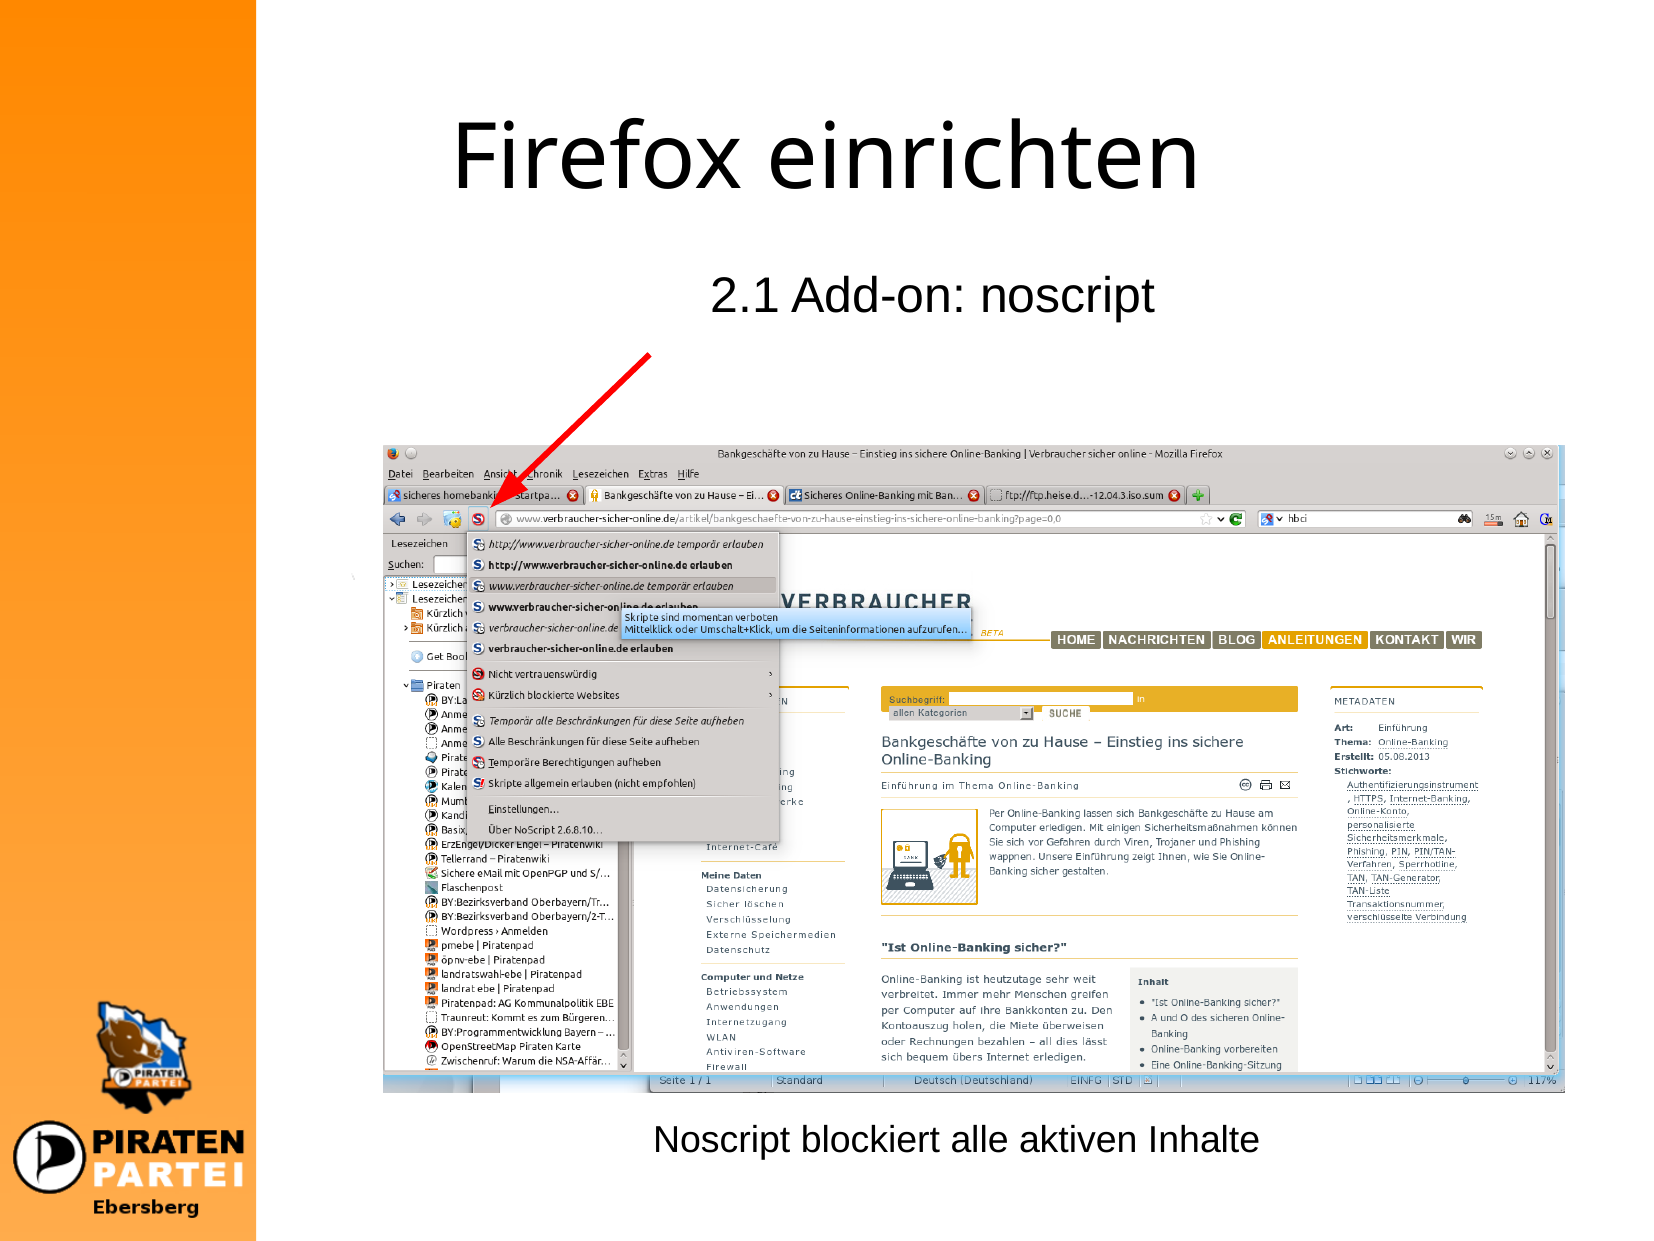

# Firefox einrichten
2.1 Add-on: noscript
Noscript blockiert alle aktiven Inhalte